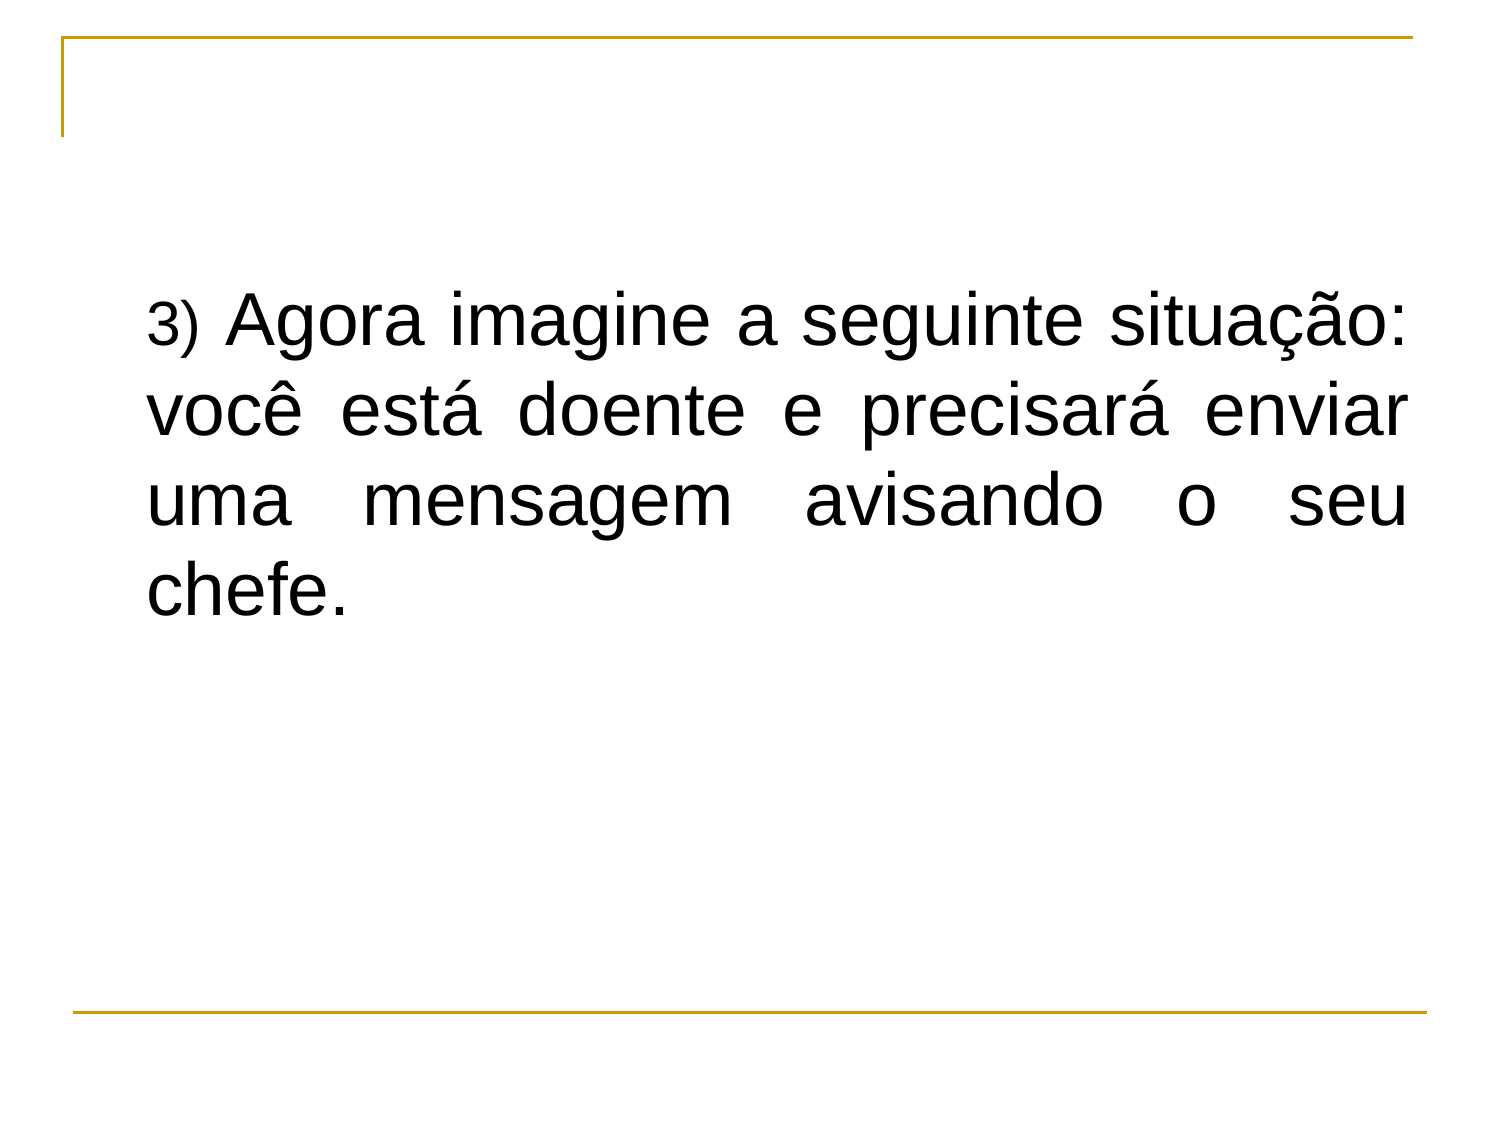

#
3) Agora imagine a seguinte situação: você está doente e precisará enviar uma mensagem avisando o seu chefe.